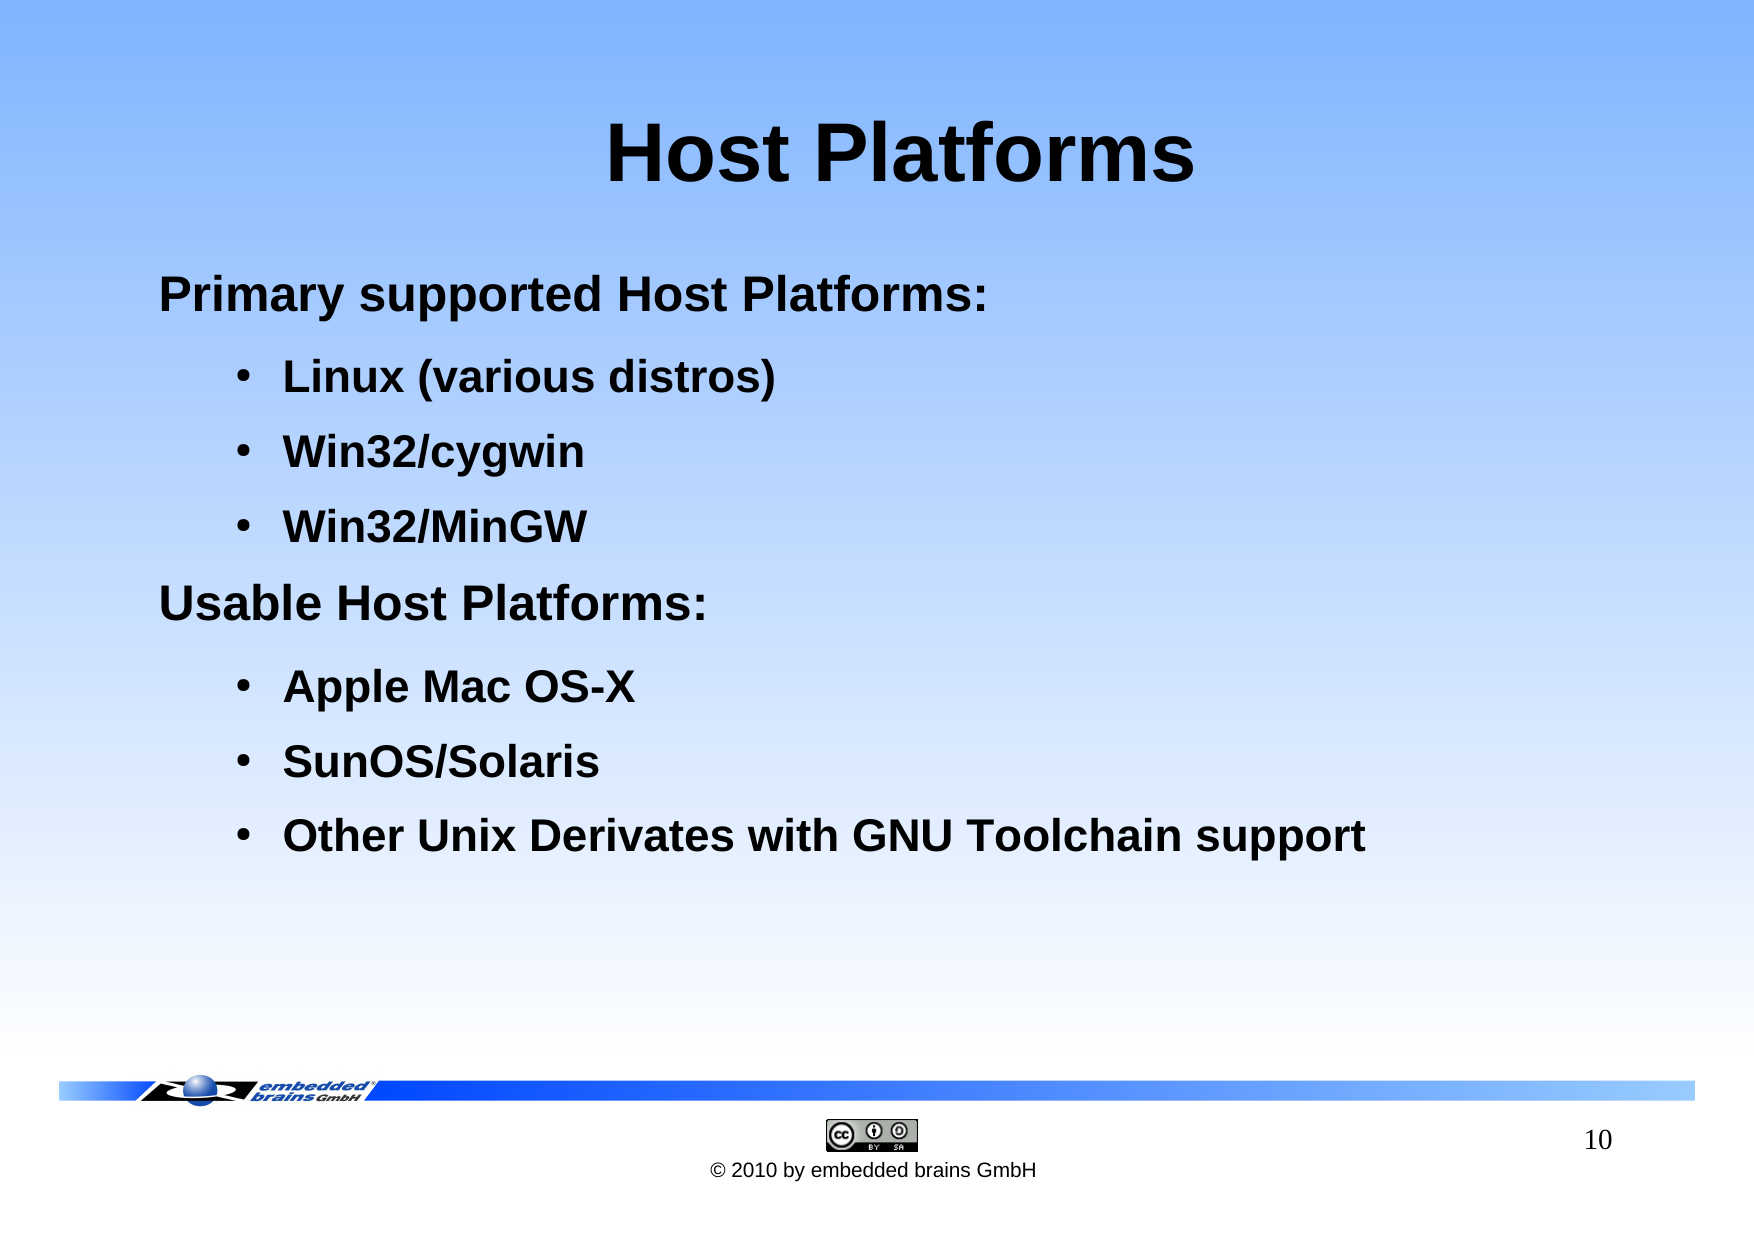

# Host Platforms
Primary supported Host Platforms:
Linux (various distros)
Win32/cygwin
Win32/MinGW
Usable Host Platforms:
Apple Mac OS-X
SunOS/Solaris
Other Unix Derivates with GNU Toolchain support
10